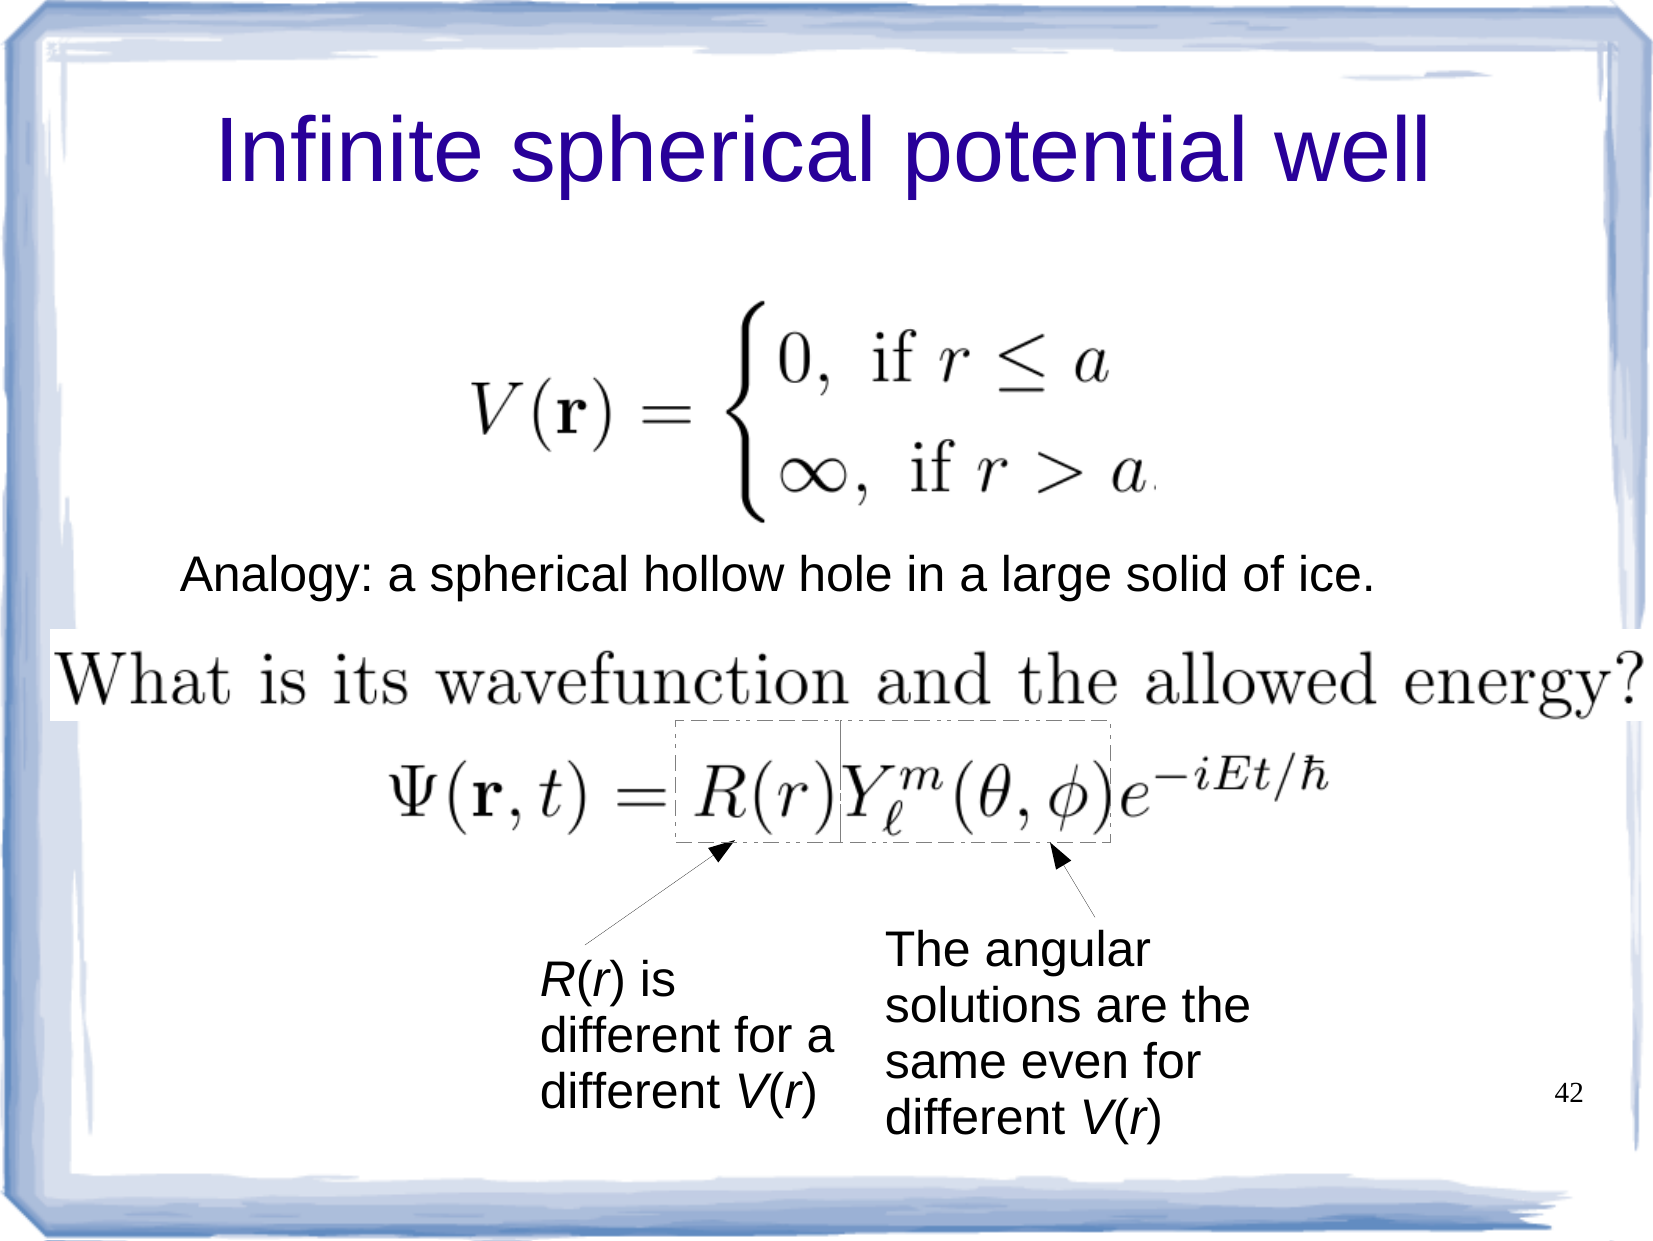

# Infinite spherical potential well
Analogy: a spherical hollow hole in a large solid of ice.
The angular solutions are the same even for different V(r)
R(r) is different for a different V(r)
42